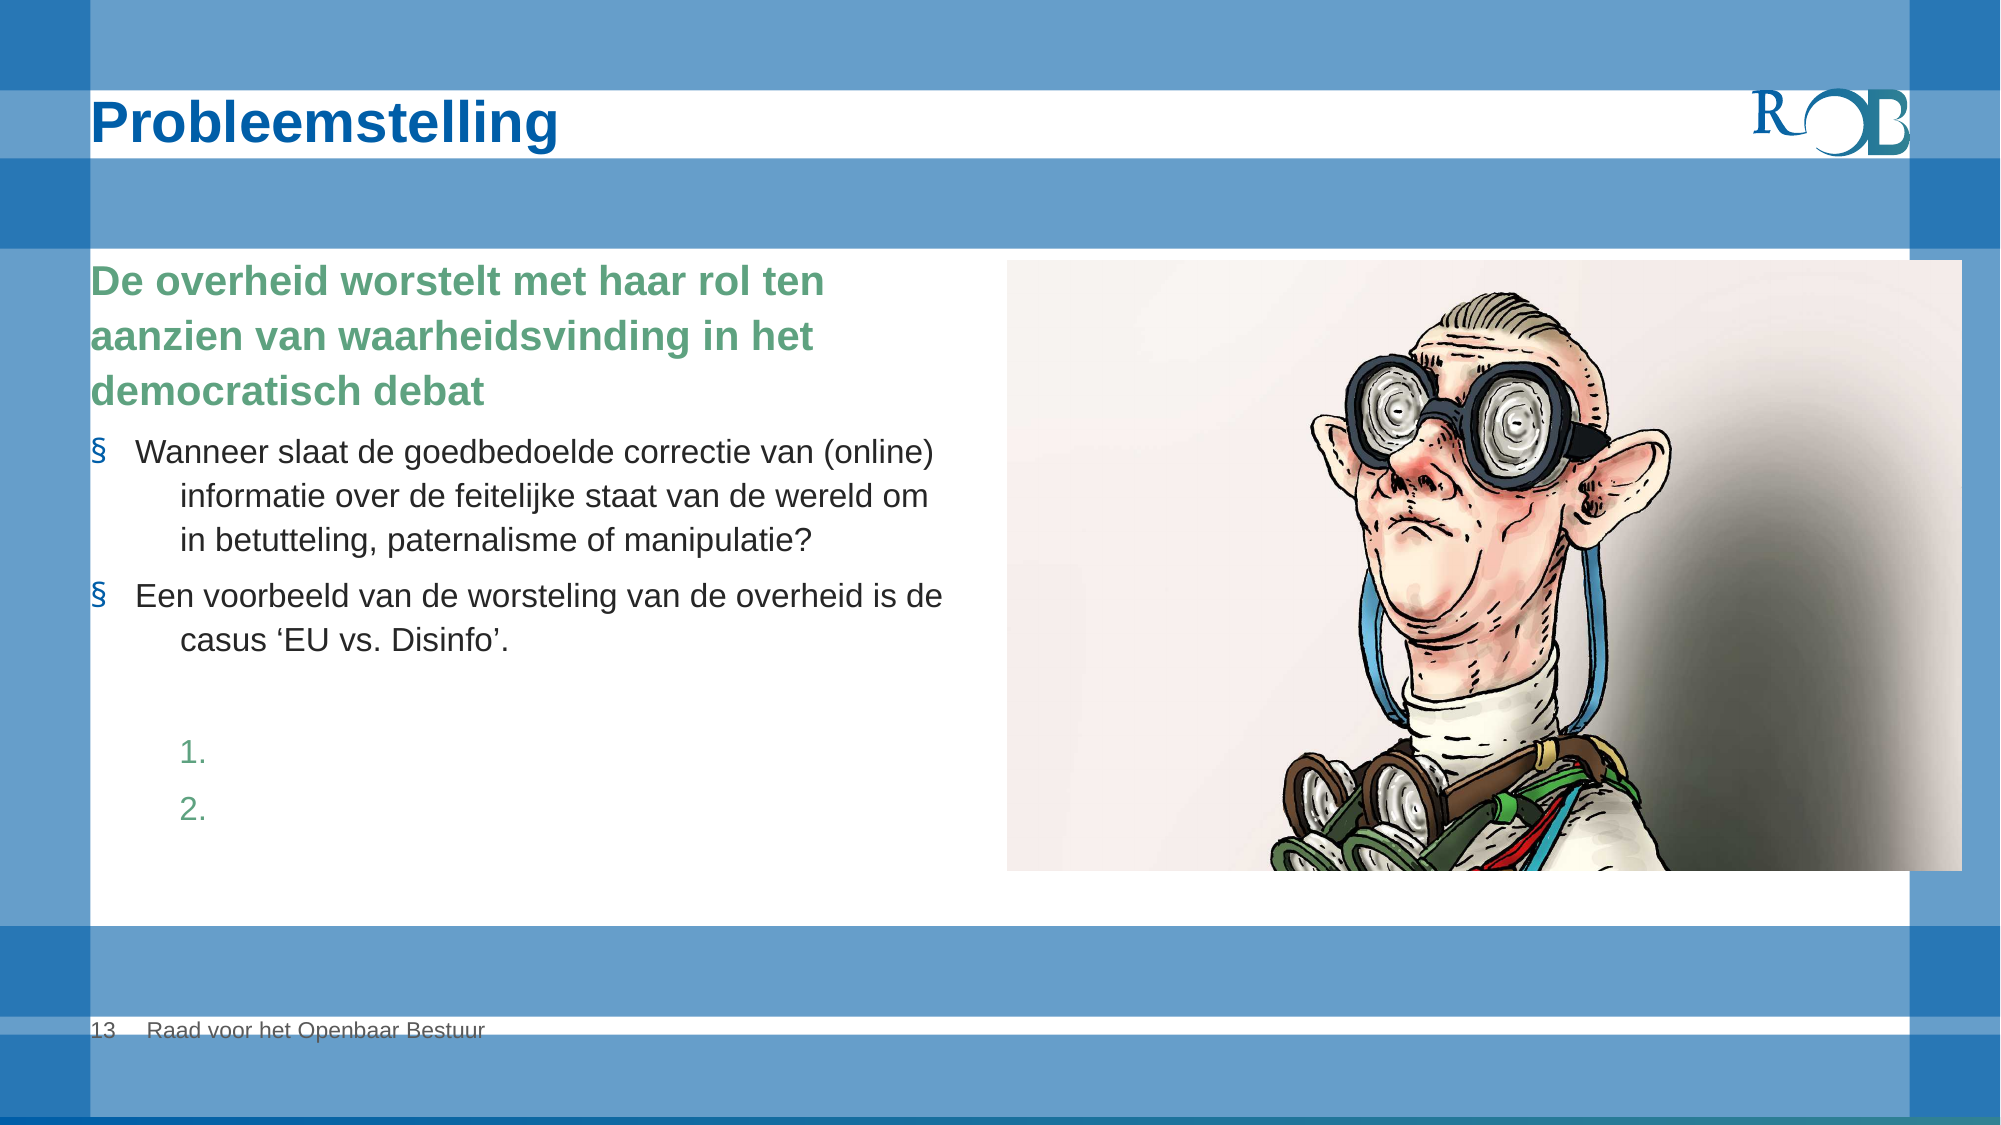

# Probleemstelling
De overheid worstelt met haar rol ten aanzien van waarheidsvinding in het democratisch debat
Wanneer slaat de goedbedoelde correctie van (online) informatie over de feitelijke staat van de wereld om in betutteling, paternalisme of manipulatie?
Een voorbeeld van de worsteling van de overheid is de casus ‘EU vs. Disinfo’.
Raad voor het Openbaar Bestuur